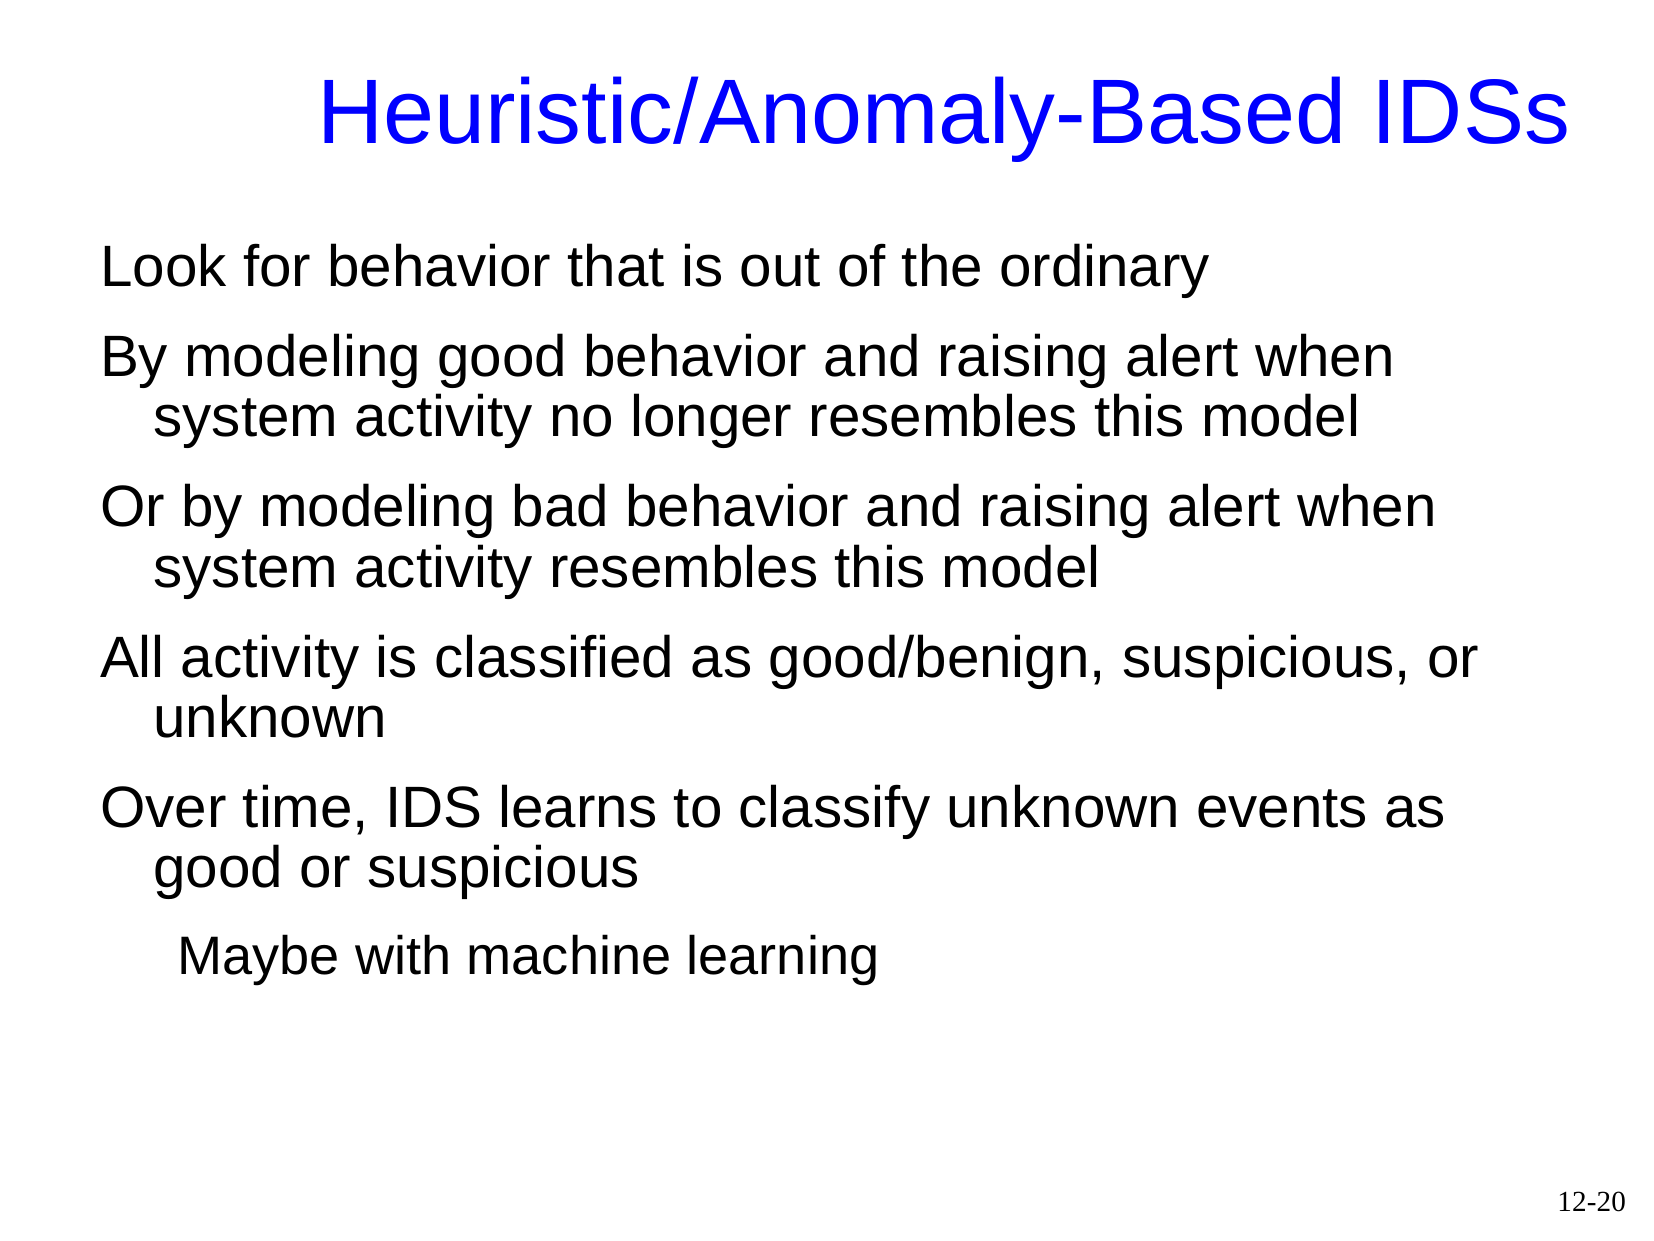

# Heuristic/Anomaly-Based IDSs
Look for behavior that is out of the ordinary
By modeling good behavior and raising alert when system activity no longer resembles this model
Or by modeling bad behavior and raising alert when system activity resembles this model
All activity is classified as good/benign, suspicious, or unknown
Over time, IDS learns to classify unknown events as good or suspicious
Maybe with machine learning